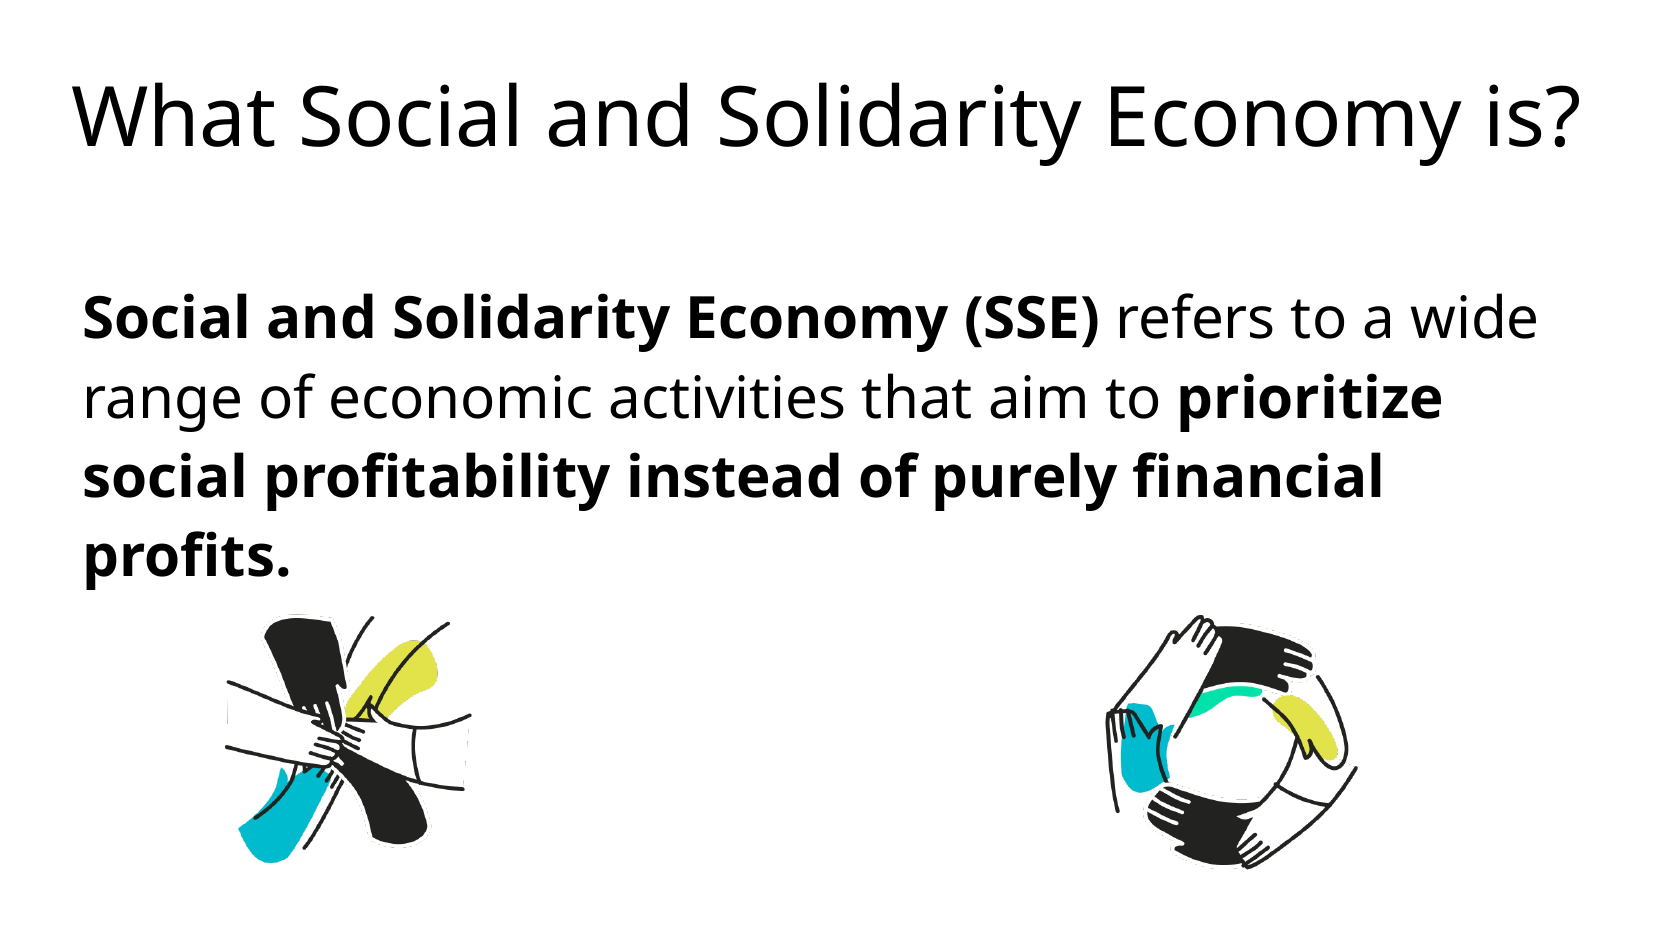

# What Social and Solidarity Economy is?
Social and Solidarity Economy (SSE) refers to a wide range of economic activities that aim to prioritize social profitability instead of purely financial profits.